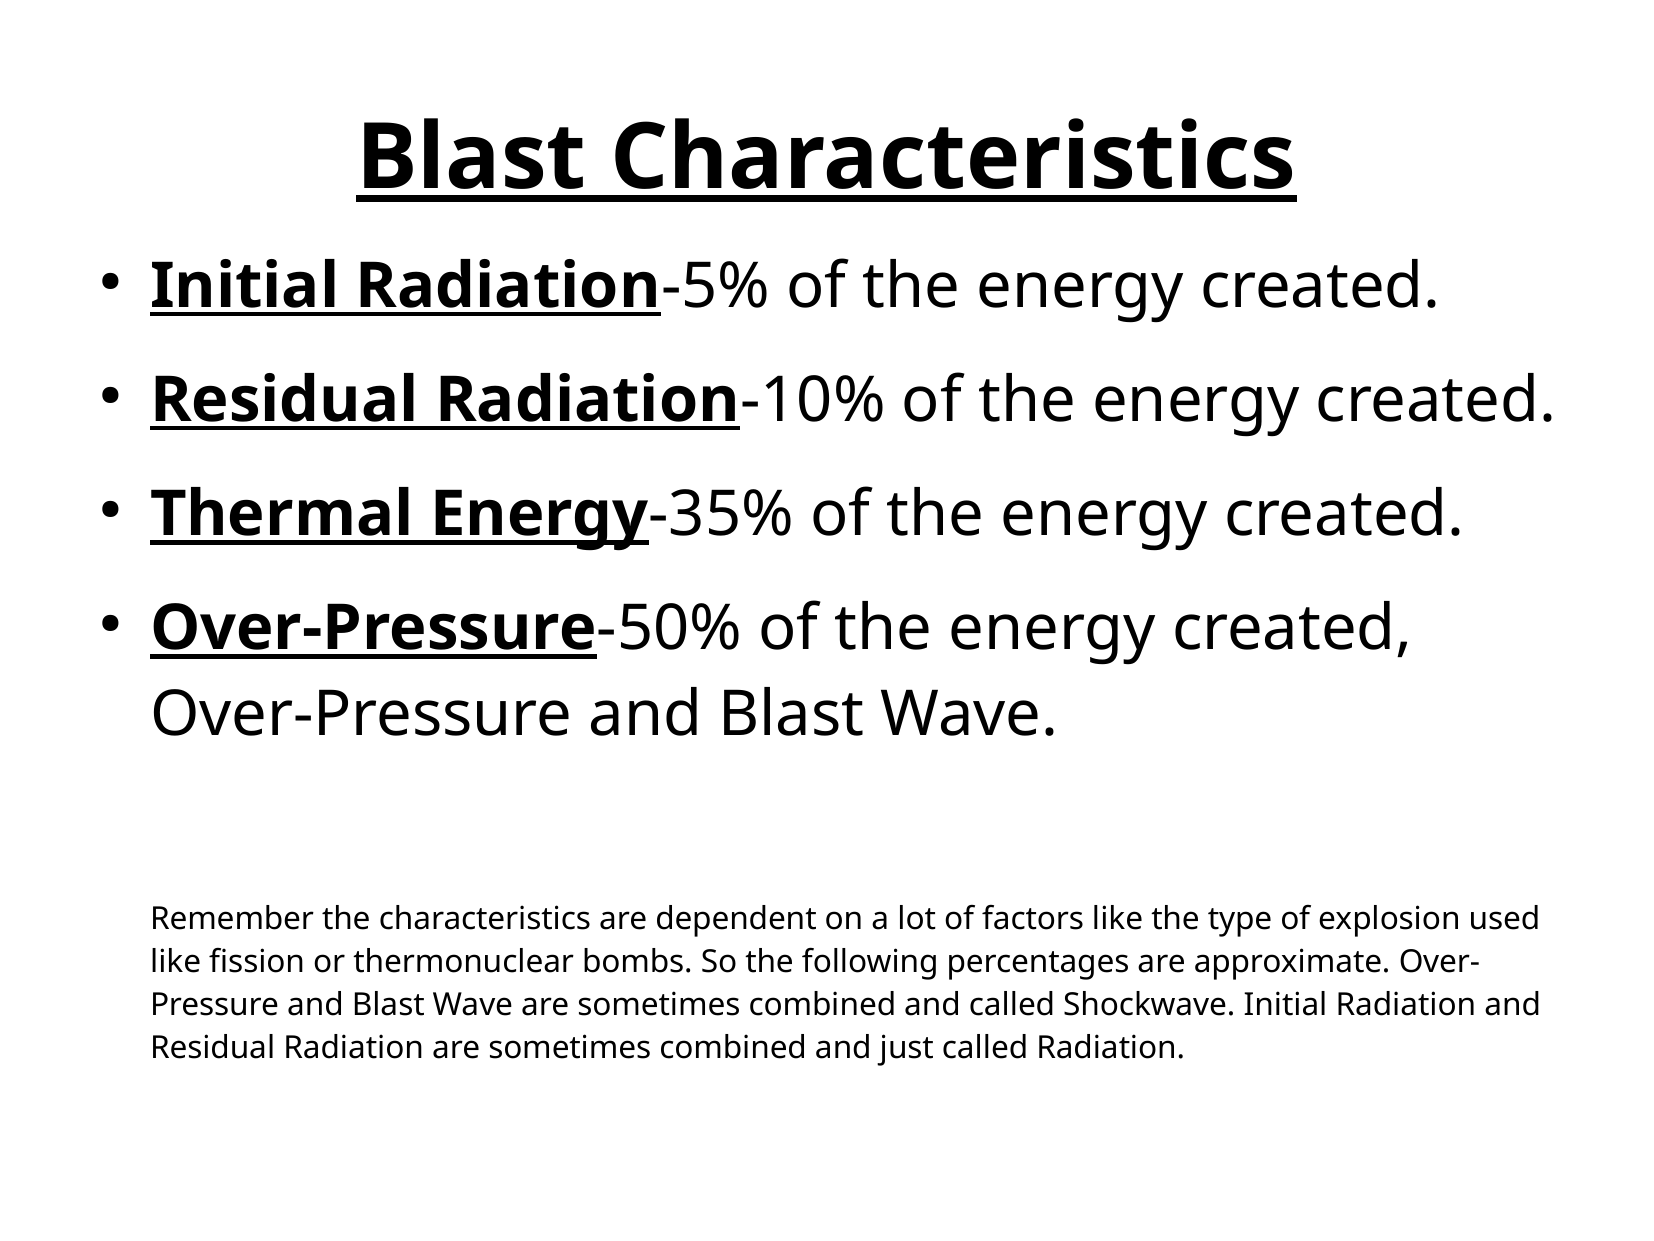

# Blast Characteristics
Initial Radiation-5% of the energy created.
Residual Radiation-10% of the energy created.
Thermal Energy-35% of the energy created.
Over-Pressure-50% of the energy created, Over-Pressure and Blast Wave.
Remember the characteristics are dependent on a lot of factors like the type of explosion used like fission or thermonuclear bombs. So the following percentages are approximate. Over-Pressure and Blast Wave are sometimes combined and called Shockwave. Initial Radiation and Residual Radiation are sometimes combined and just called Radiation.